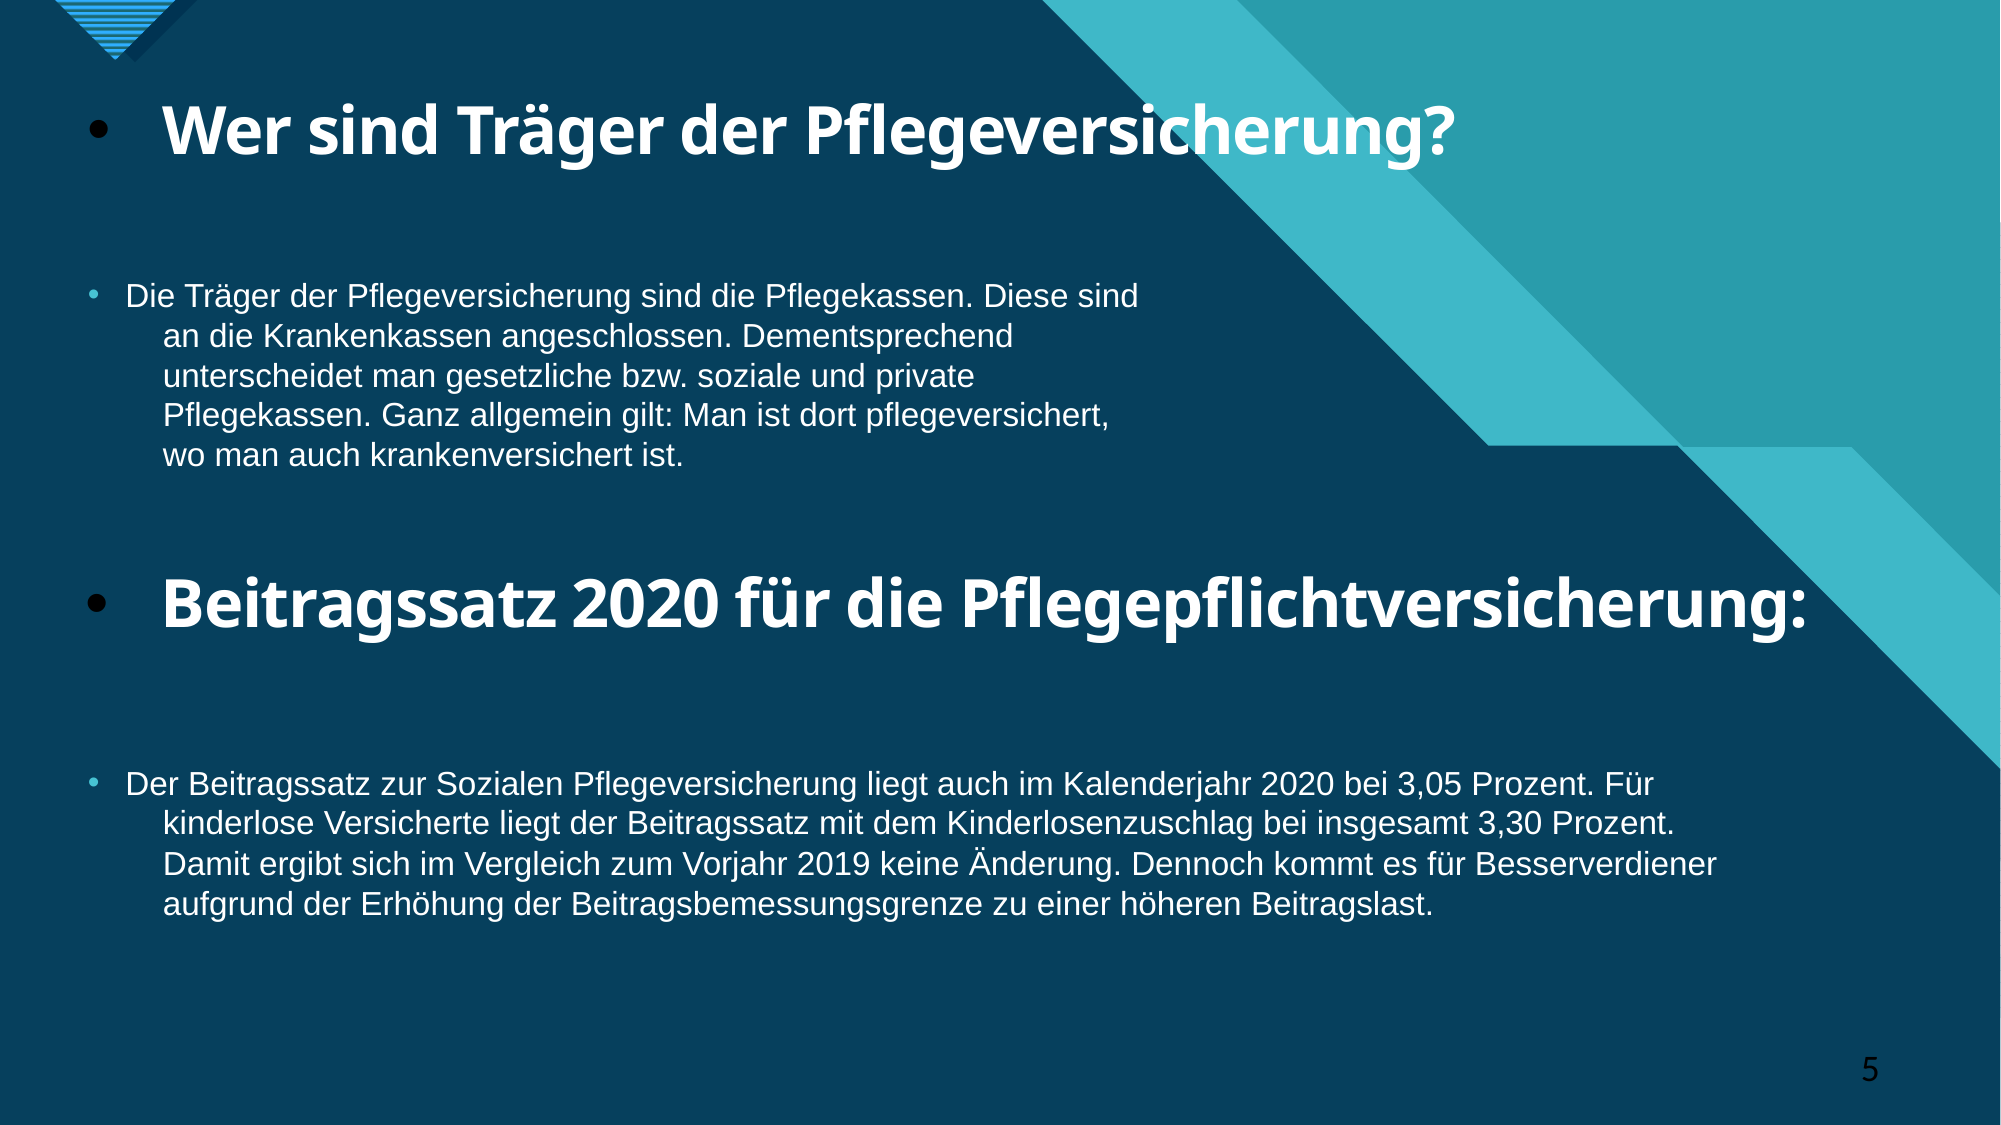

# Wer sind Träger der Pflegeversicherung?
Die Träger der Pflegeversicherung sind die Pflegekassen. Diese sind an die Krankenkassen angeschlossen. Dementsprechend unterscheidet man gesetzliche bzw. soziale und private Pflegekassen. Ganz allgemein gilt: Man ist dort pflegeversichert, wo man auch krankenversichert ist.
Beitragssatz 2020 für die Pflegepflichtversicherung:
Der Beitragssatz zur Sozialen Pflegeversicherung liegt auch im Kalenderjahr 2020 bei 3,05 Prozent. Für kinderlose Versicherte liegt der Beitragssatz mit dem Kinderlosenzuschlag bei insgesamt 3,30 Prozent. Damit ergibt sich im Vergleich zum Vorjahr 2019 keine Änderung. Dennoch kommt es für Besserverdiener aufgrund der Erhöhung der Beitragsbemessungsgrenze zu einer höheren Beitragslast.